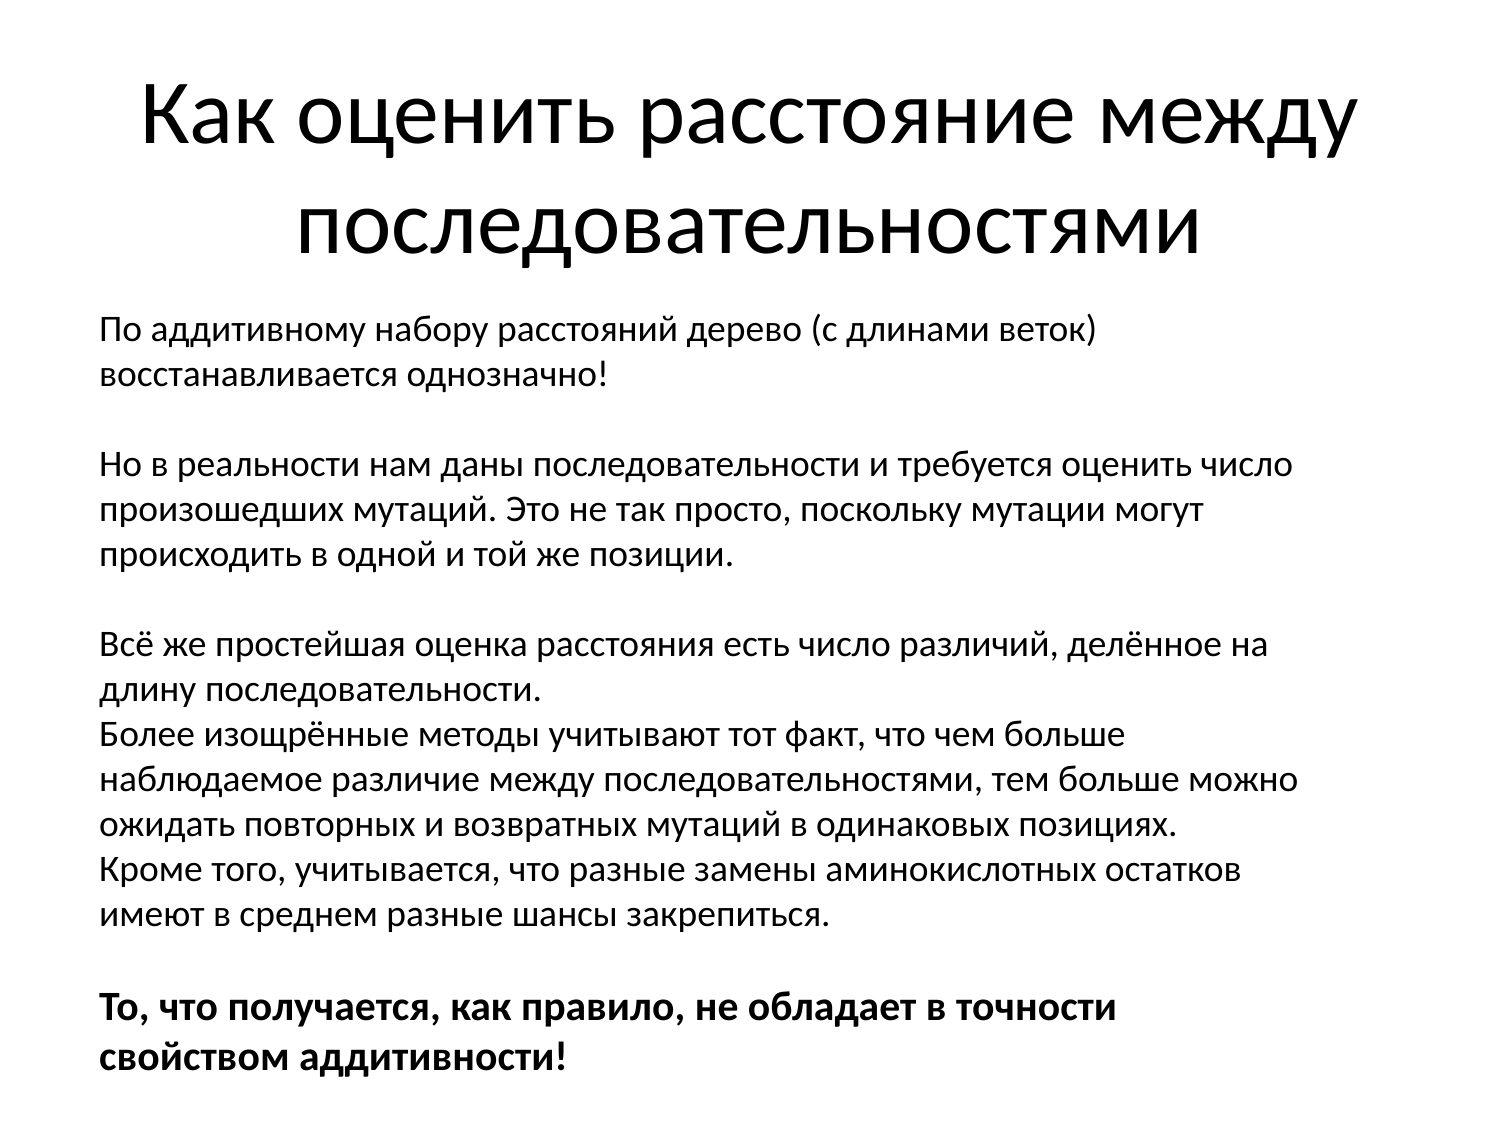

# Как оценить расстояние между последовательностями
По аддитивному набору расстояний дерево (с длинами веток) восстанавливается однозначно!
Но в реальности нам даны последовательности и требуется оценить число произошедших мутаций. Это не так просто, поскольку мутации могут происходить в одной и той же позиции.
Всё же простейшая оценка расстояния есть число различий, делённое на длину последовательности.
Более изощрённые методы учитывают тот факт, что чем больше наблюдаемое различие между последовательностями, тем больше можно ожидать повторных и возвратных мутаций в одинаковых позициях.
Кроме того, учитывается, что разные замены аминокислотных остатков имеют в среднем разные шансы закрепиться.
То, что получается, как правило, не обладает в точности свойством аддитивности!